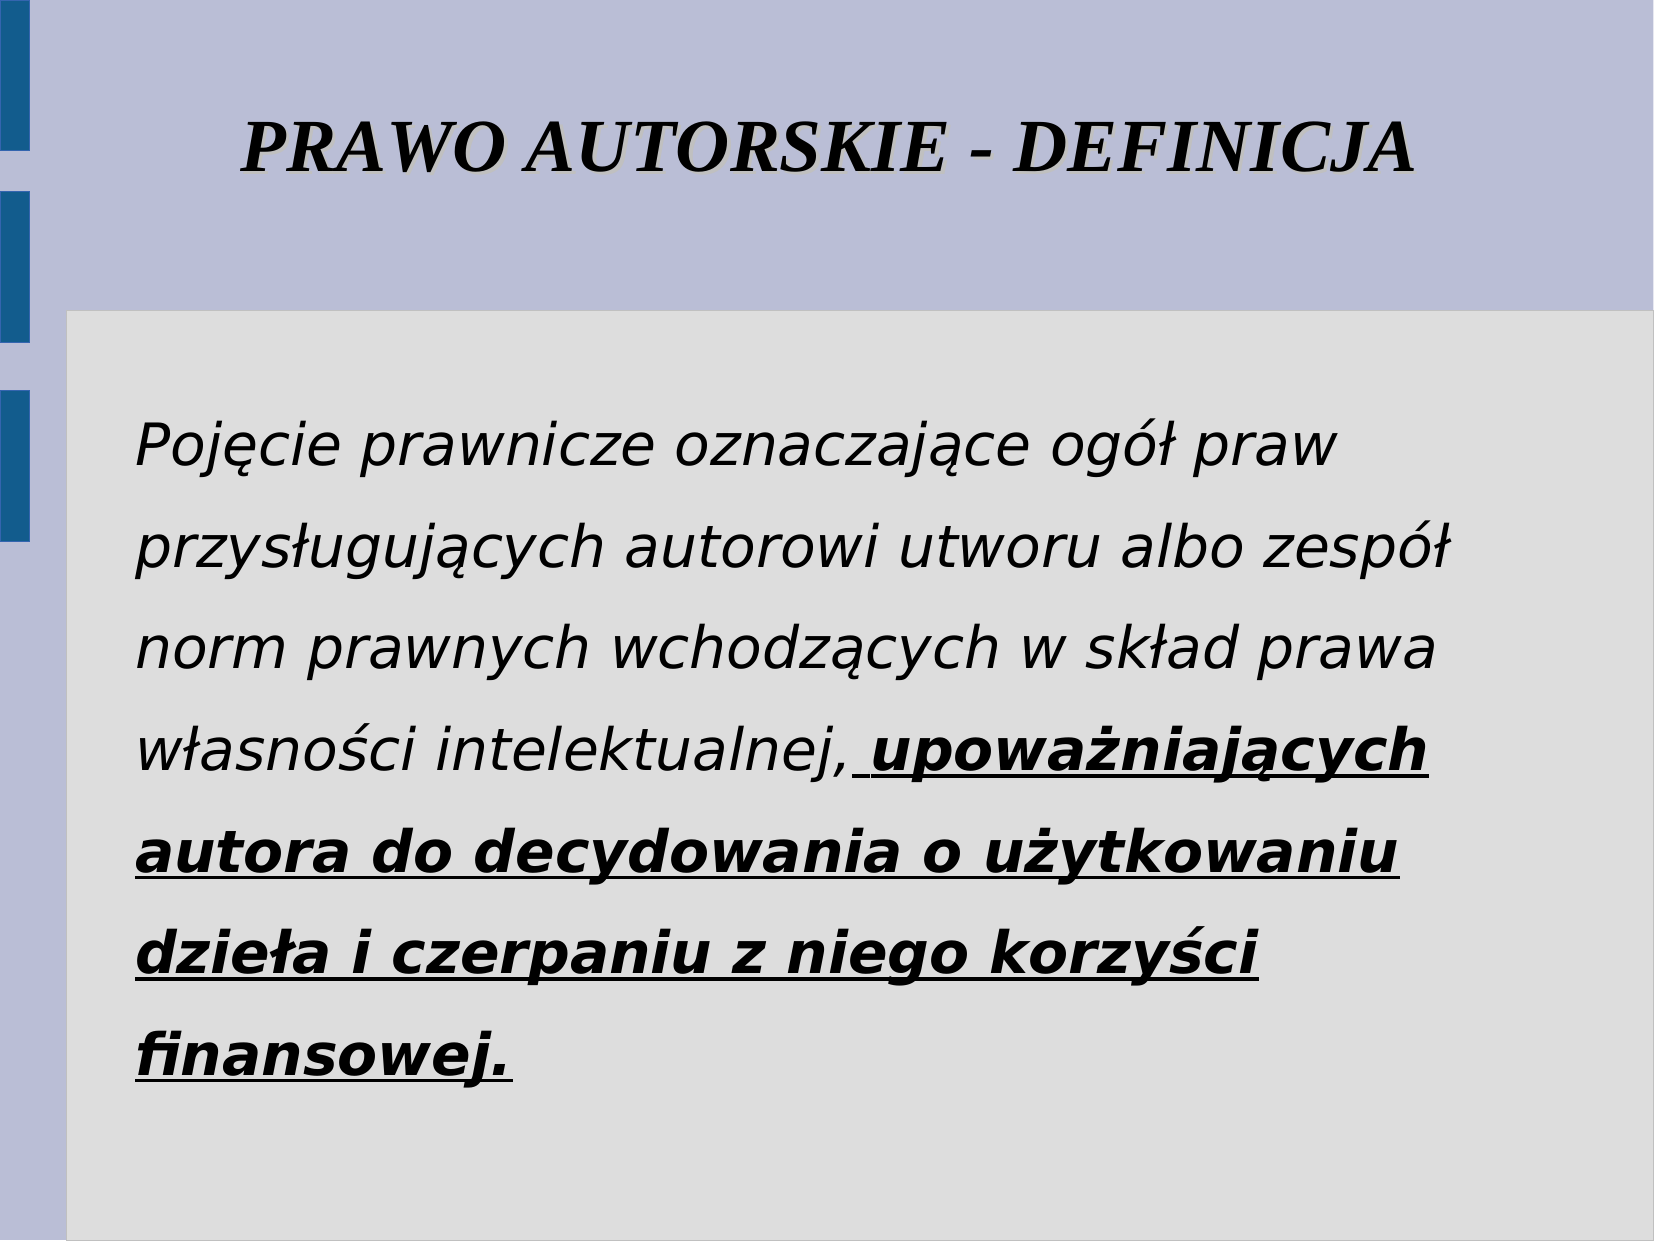

# PRAWO AUTORSKIE - DEFINICJA
Pojęcie prawnicze oznaczające ogół praw przysługujących autorowi utworu albo zespół norm prawnych wchodzących w skład prawa własności intelektualnej, upoważniających autora do decydowania o użytkowaniu dzieła i czerpaniu z niego korzyści finansowej.